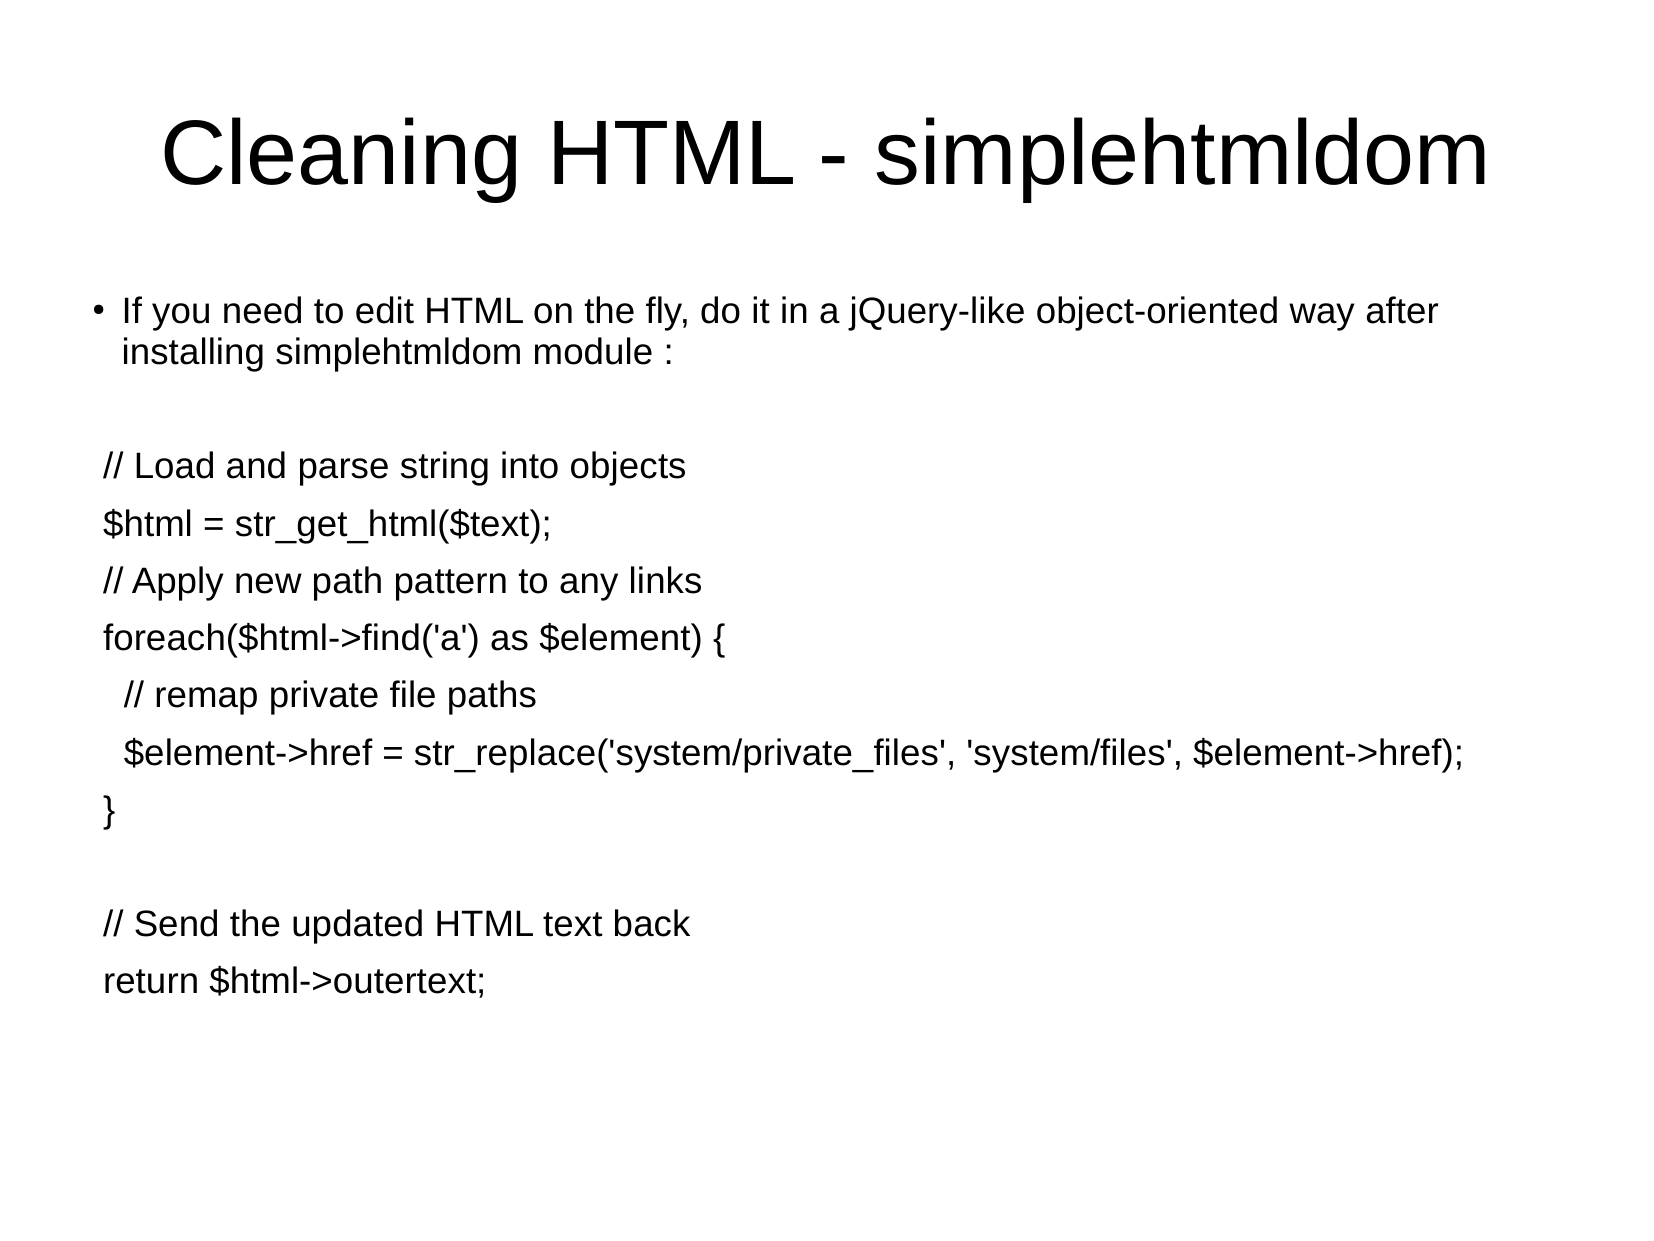

# Cleaning HTML - simplehtmldom
If you need to edit HTML on the fly, do it in a jQuery-like object-oriented way after installing simplehtmldom module :
 // Load and parse string into objects
 $html = str_get_html($text);
 // Apply new path pattern to any links
 foreach($html->find('a') as $element) {
 // remap private file paths
 $element->href = str_replace('system/private_files', 'system/files', $element->href);
 }
 // Send the updated HTML text back
 return $html->outertext;